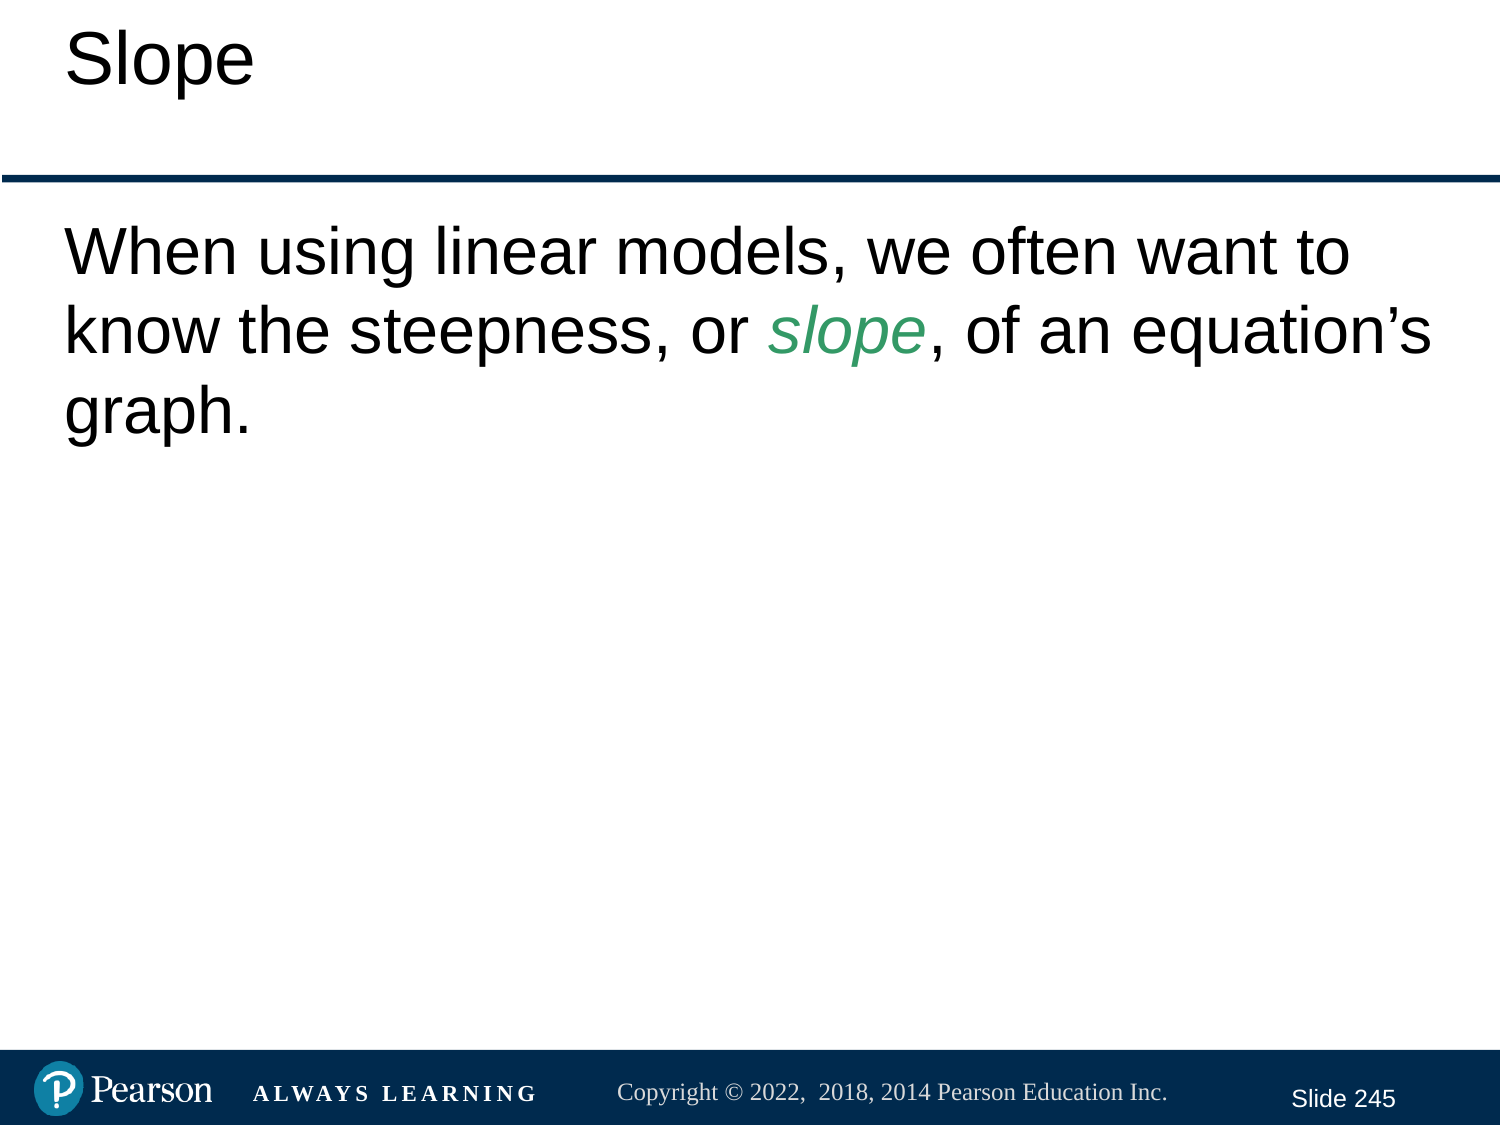

# Slope
When using linear models, we often want to know the steepness, or slope, of an equation’s graph.